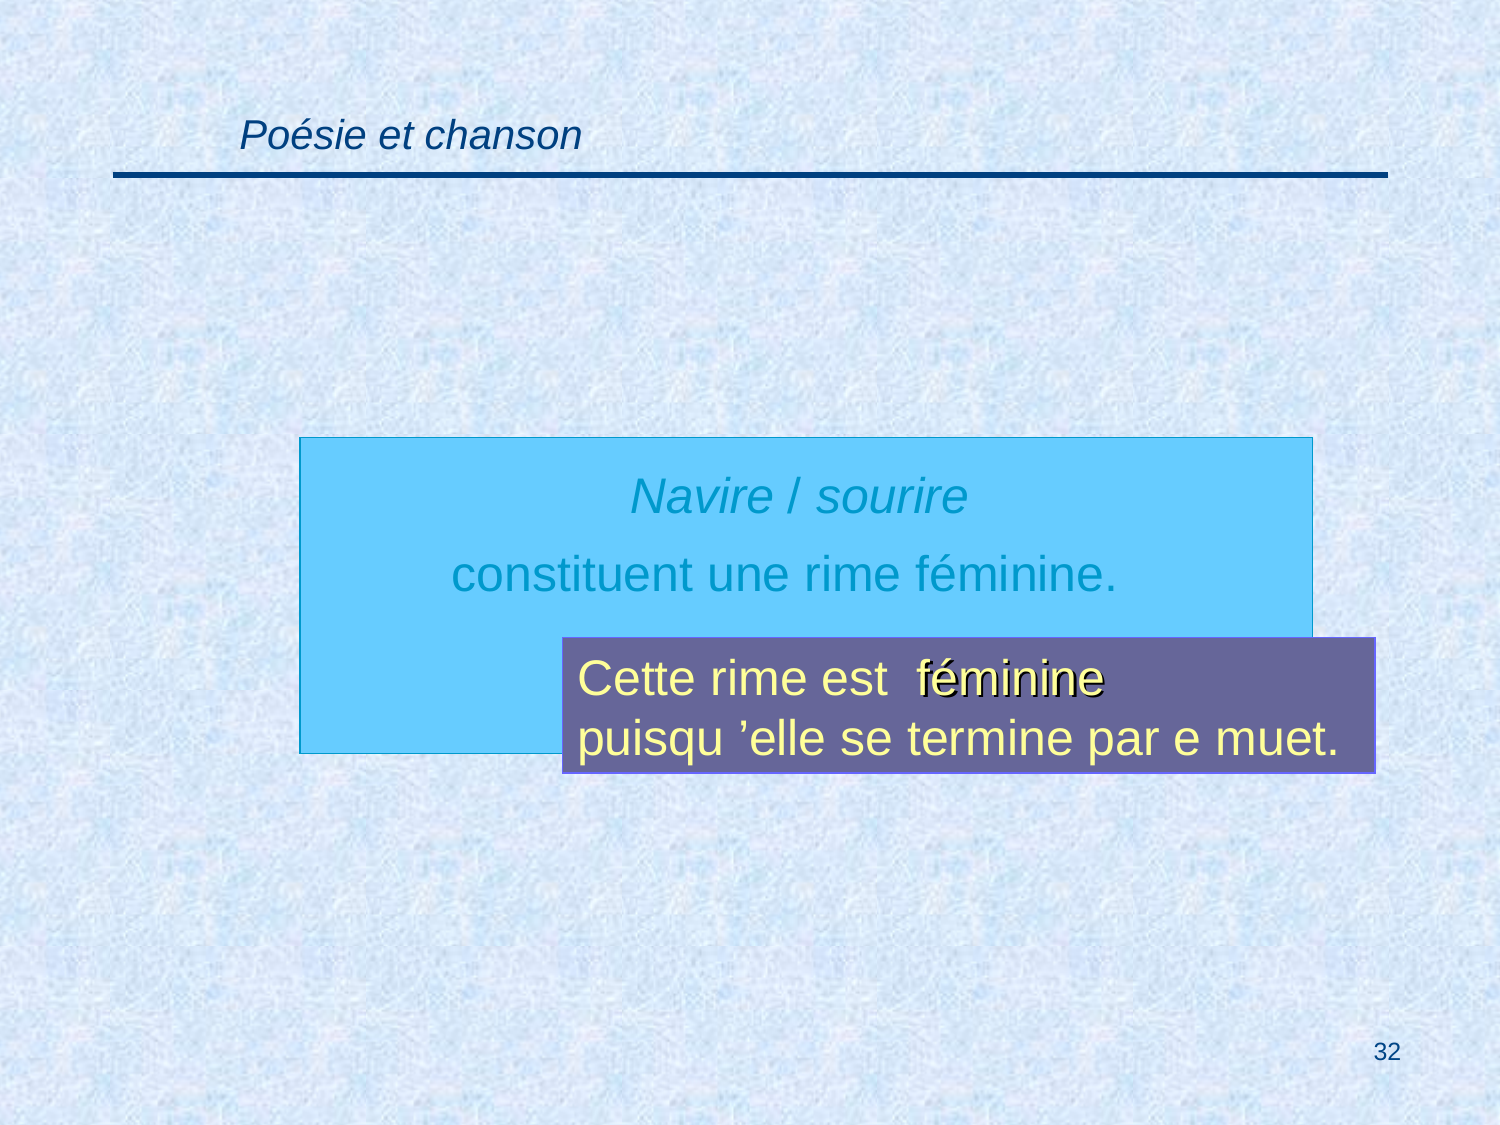

Poésie et chanson
Navire / sourire
constituent une rime féminine.
Vrai / Faux
Cette rime est féminine puisqu ’elle se termine par e muet.
32